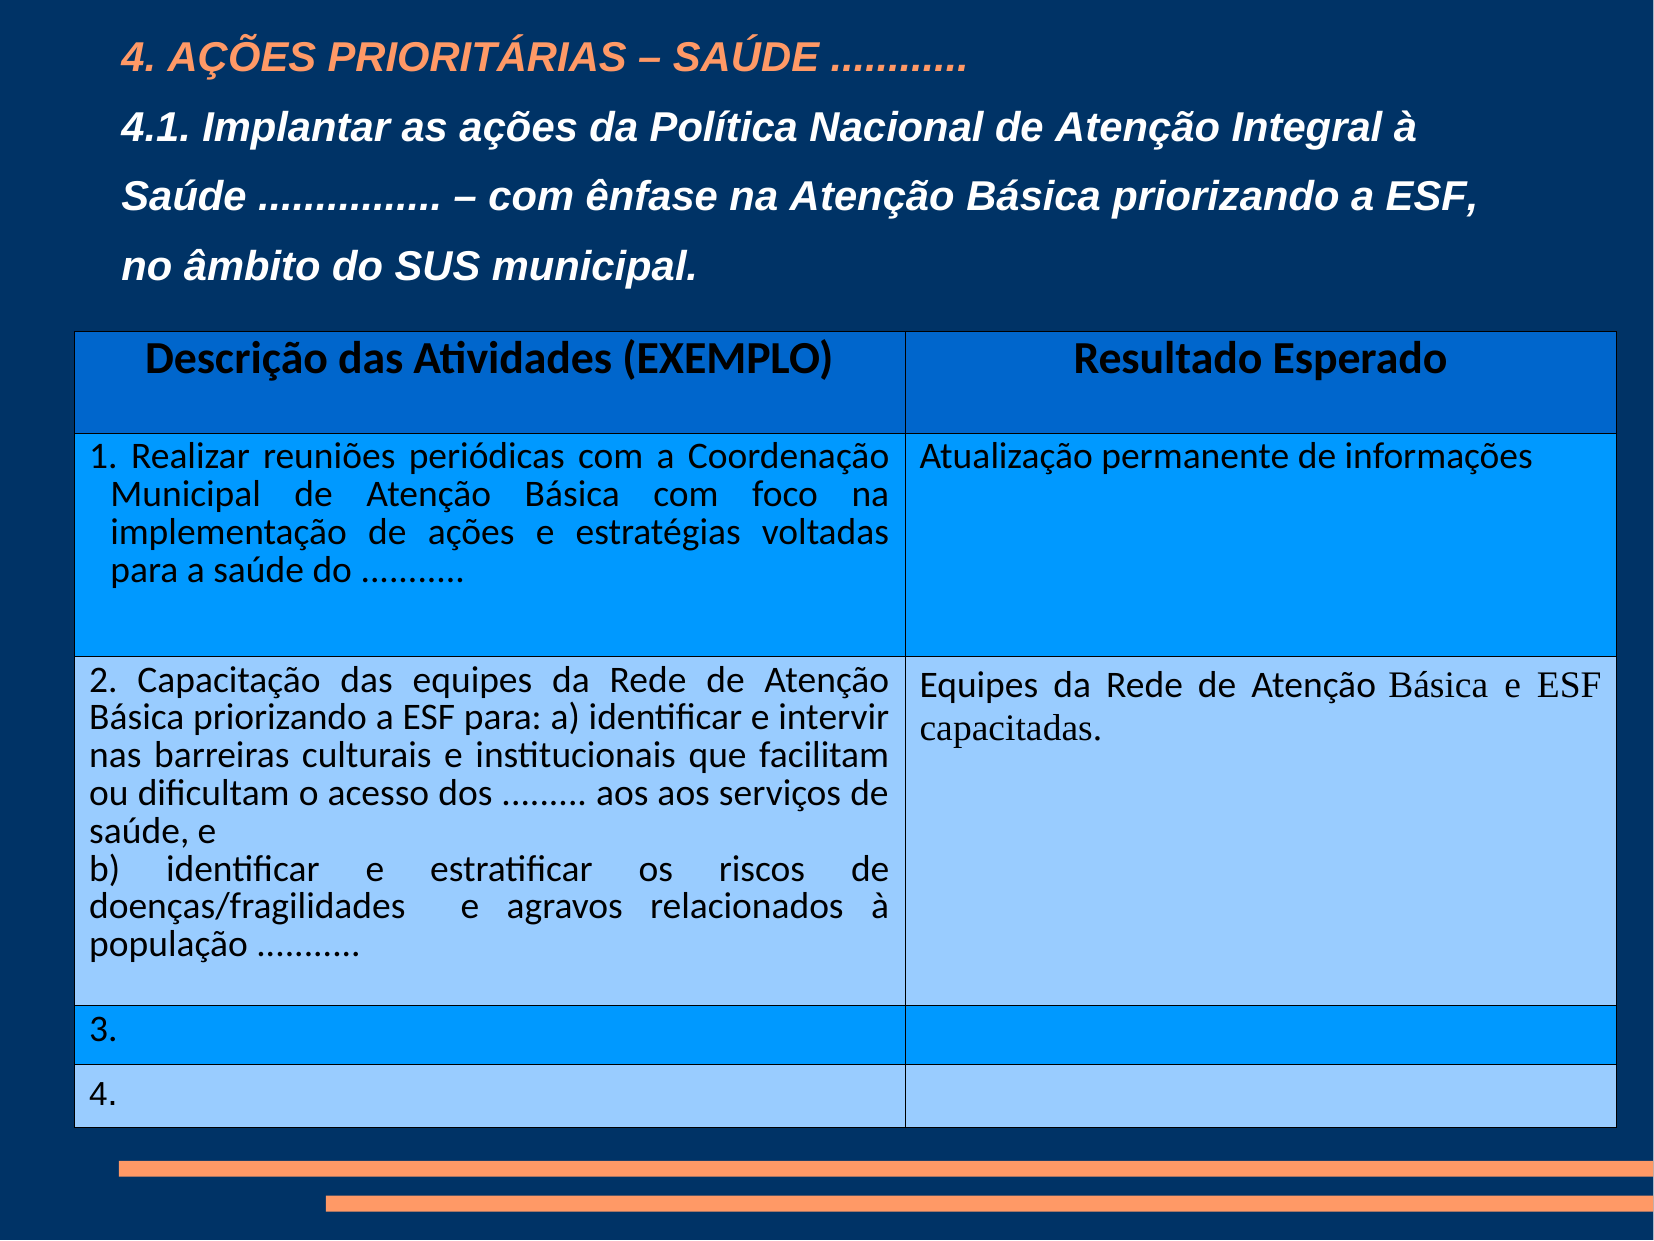

# 4. AÇÕES PRIORITÁRIAS – SAÚDE ............ 4.1. Implantar as ações da Política Nacional de Atenção Integral à Saúde ................ – com ênfase na Atenção Básica priorizando a ESF, no âmbito do SUS municipal.
| Descrição das Atividades (EXEMPLO) | Resultado Esperado |
| --- | --- |
| 1. Realizar reuniões periódicas com a Coordenação Municipal de Atenção Básica com foco na implementação de ações e estratégias voltadas para a saúde do ........... | Atualização permanente de informações |
| 2. Capacitação das equipes da Rede de Atenção Básica priorizando a ESF para: a) identificar e intervir nas barreiras culturais e institucionais que facilitam ou dificultam o acesso dos ......... aos aos serviços de saúde, e b) identificar e estratificar os riscos de doenças/fragilidades e agravos relacionados à população ........... | Equipes da Rede de Atenção Básica e ESF capacitadas. |
| 3. | |
| 4. | |